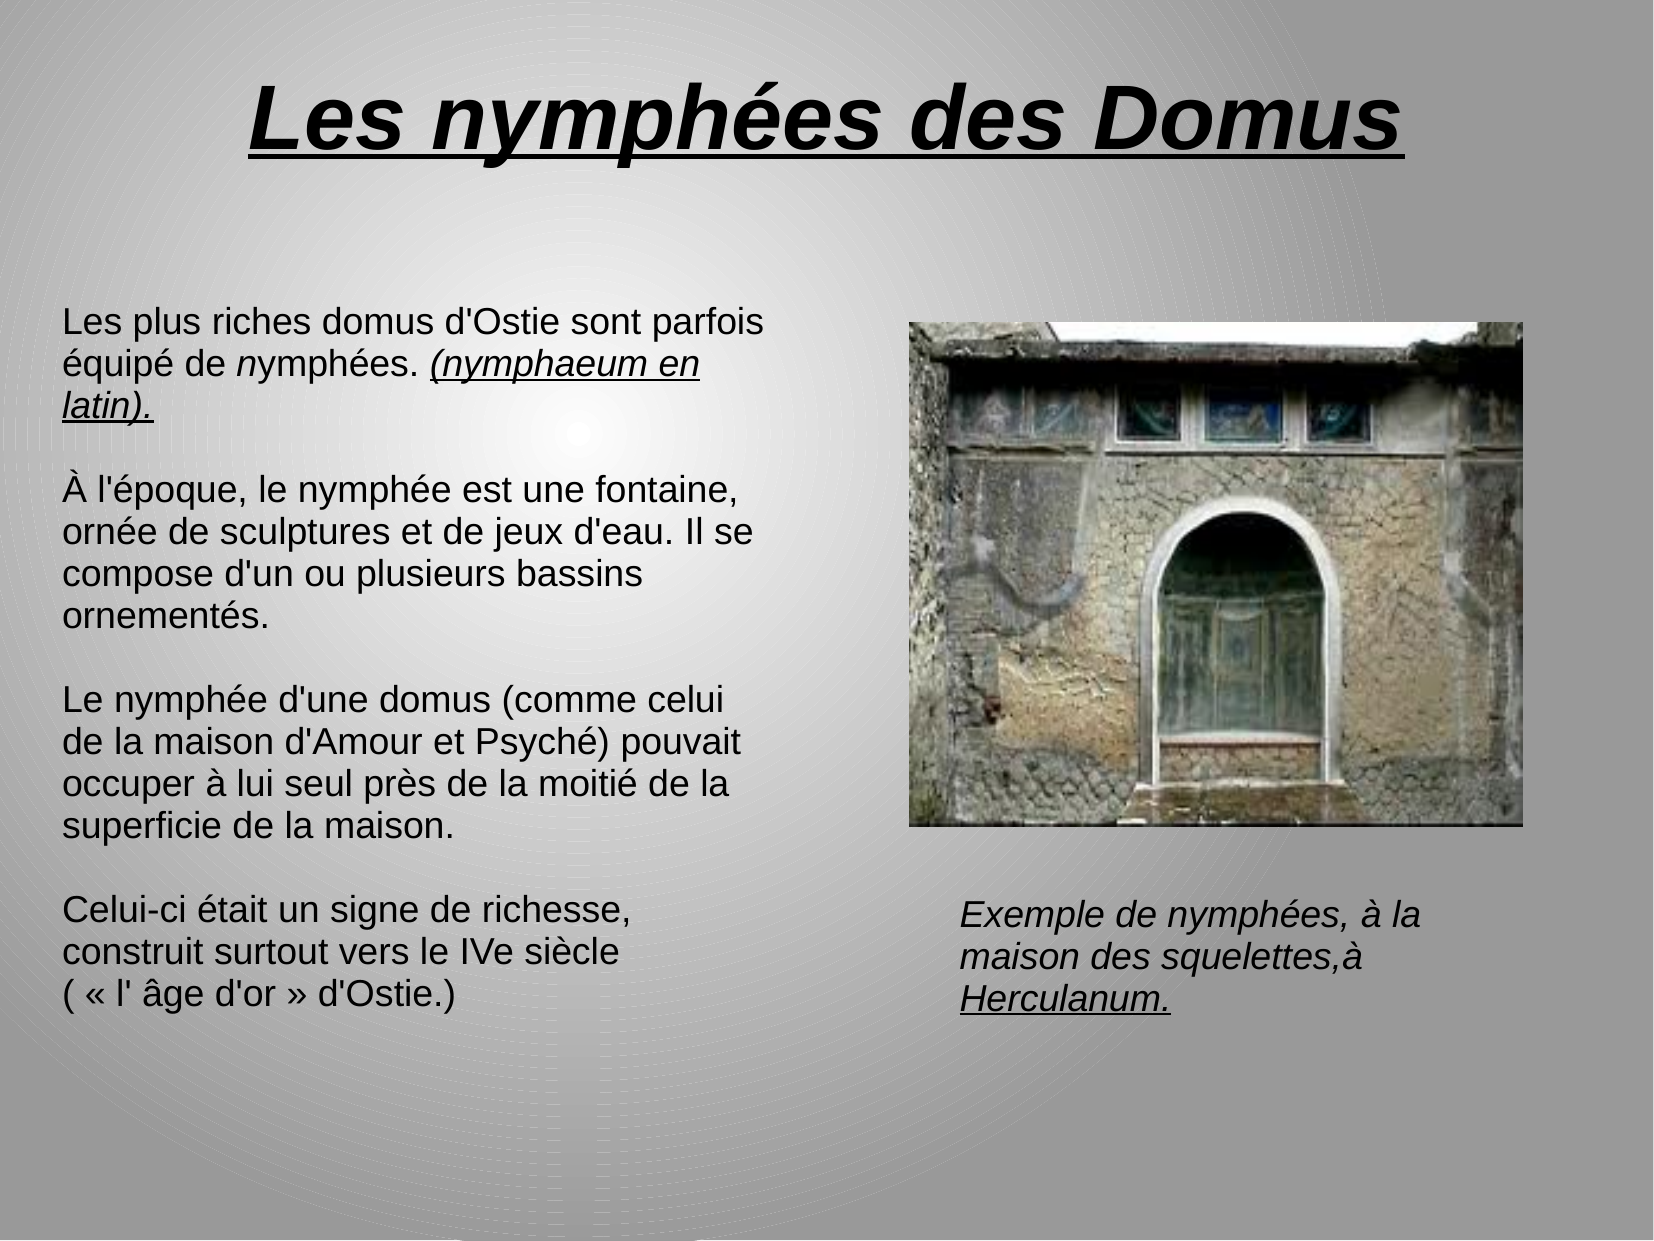

Les nymphées des Domus
Les plus riches domus d'Ostie sont parfois équipé de nymphées. (nymphaeum en latin).
À l'époque, le nymphée est une fontaine, ornée de sculptures et de jeux d'eau. Il se compose d'un ou plusieurs bassins ornementés.
Le nymphée d'une domus (comme celui de la maison d'Amour et Psyché) pouvait occuper à lui seul près de la moitié de la superficie de la maison.
Celui-ci était un signe de richesse, construit surtout vers le IVe siècle ( « l' âge d'or » d'Ostie.)
Exemple de nymphées, à la maison des squelettes,à Herculanum.